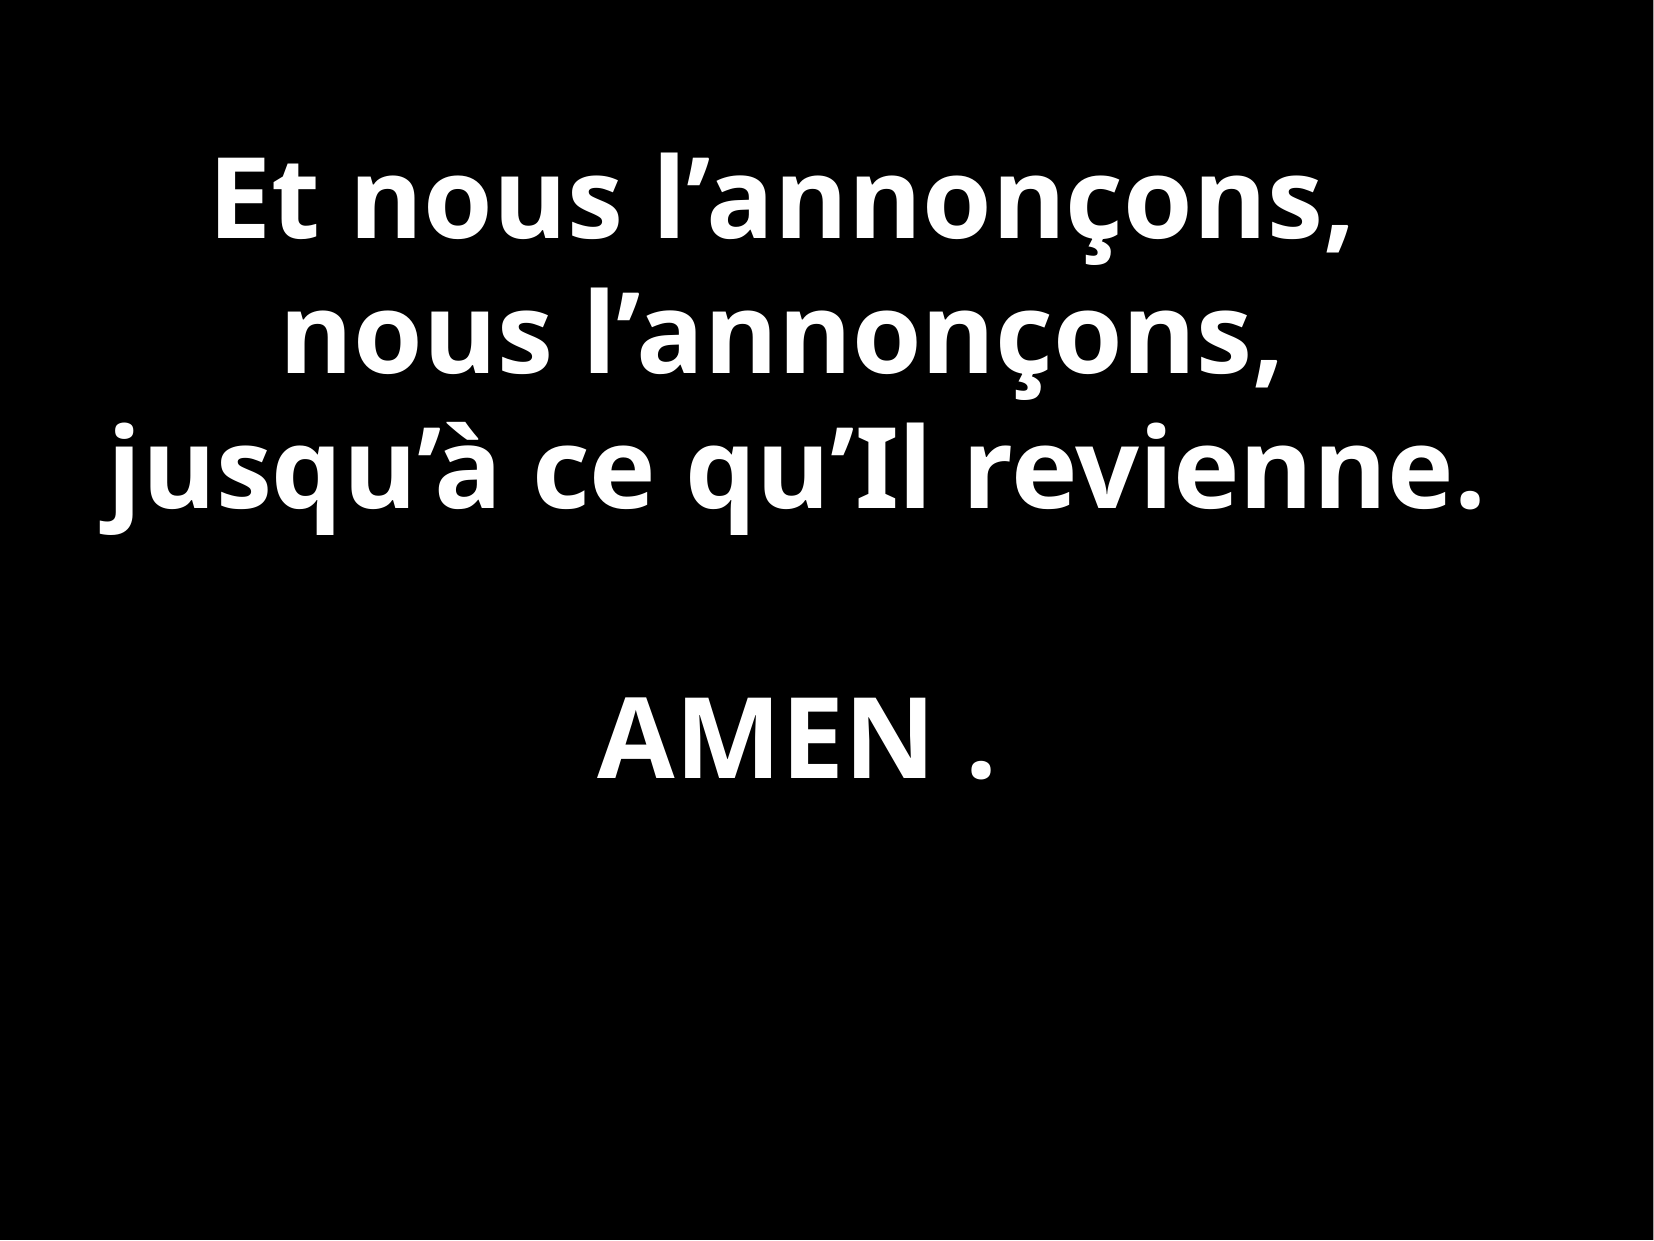

Et nous l’annonçons,
nous l’annonçons,
jusqu’à ce qu’Il revienne.
AMEN .